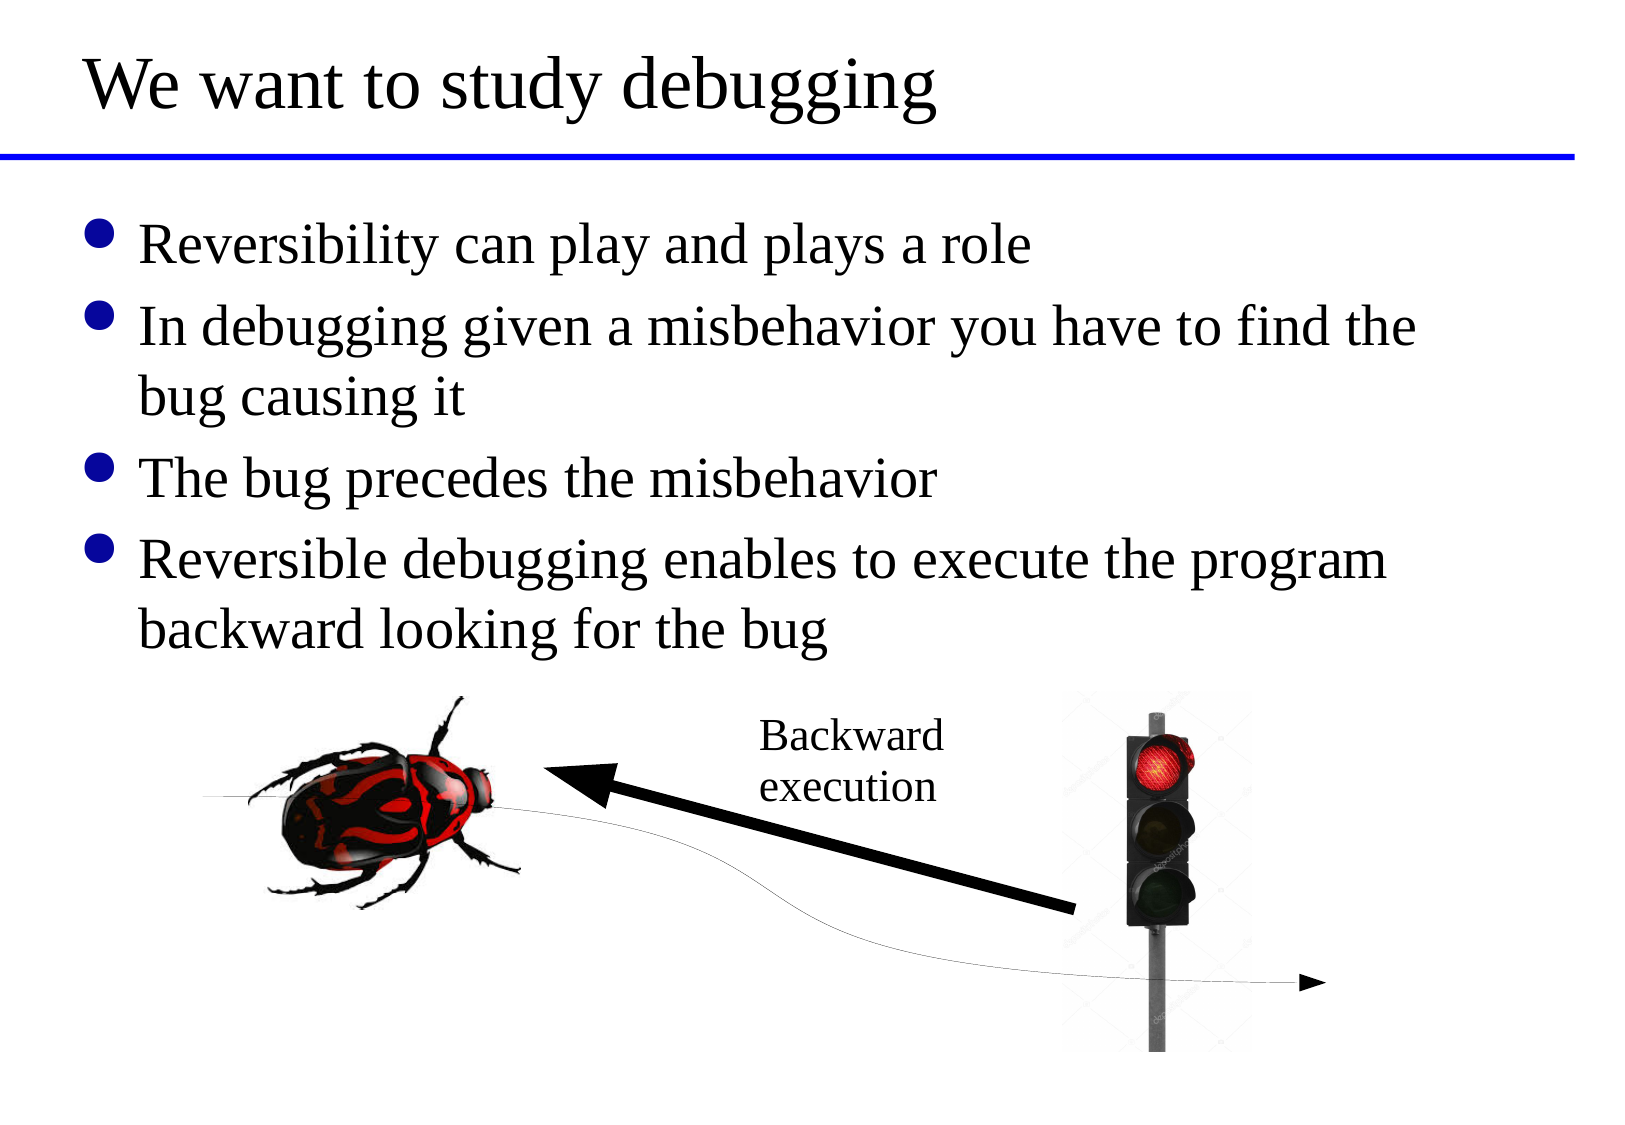

# We want to study debugging
Reversibility can play and plays a role
In debugging given a misbehavior you have to find the bug causing it
The bug precedes the misbehavior
Reversible debugging enables to execute the program backward looking for the bug
Backward
execution